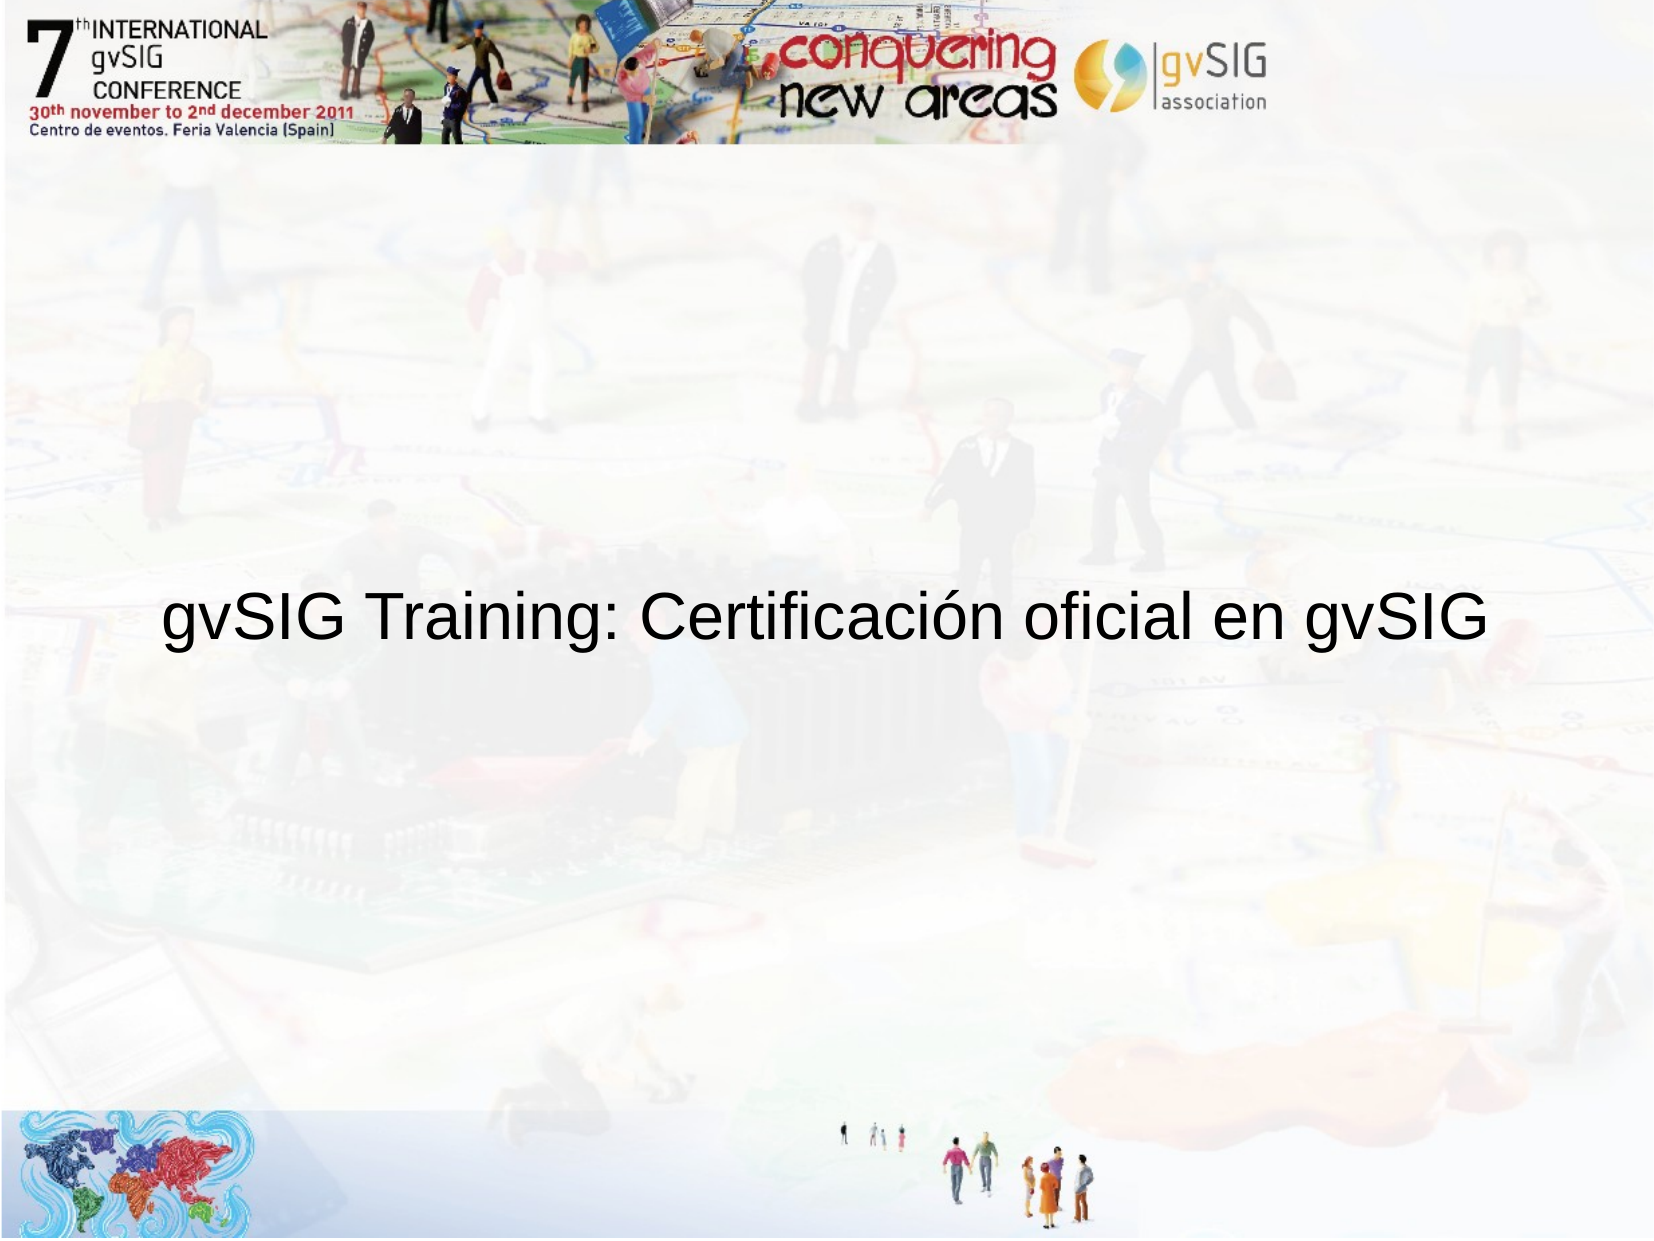

# gvSIG Training: Certificación oficial en gvSIG